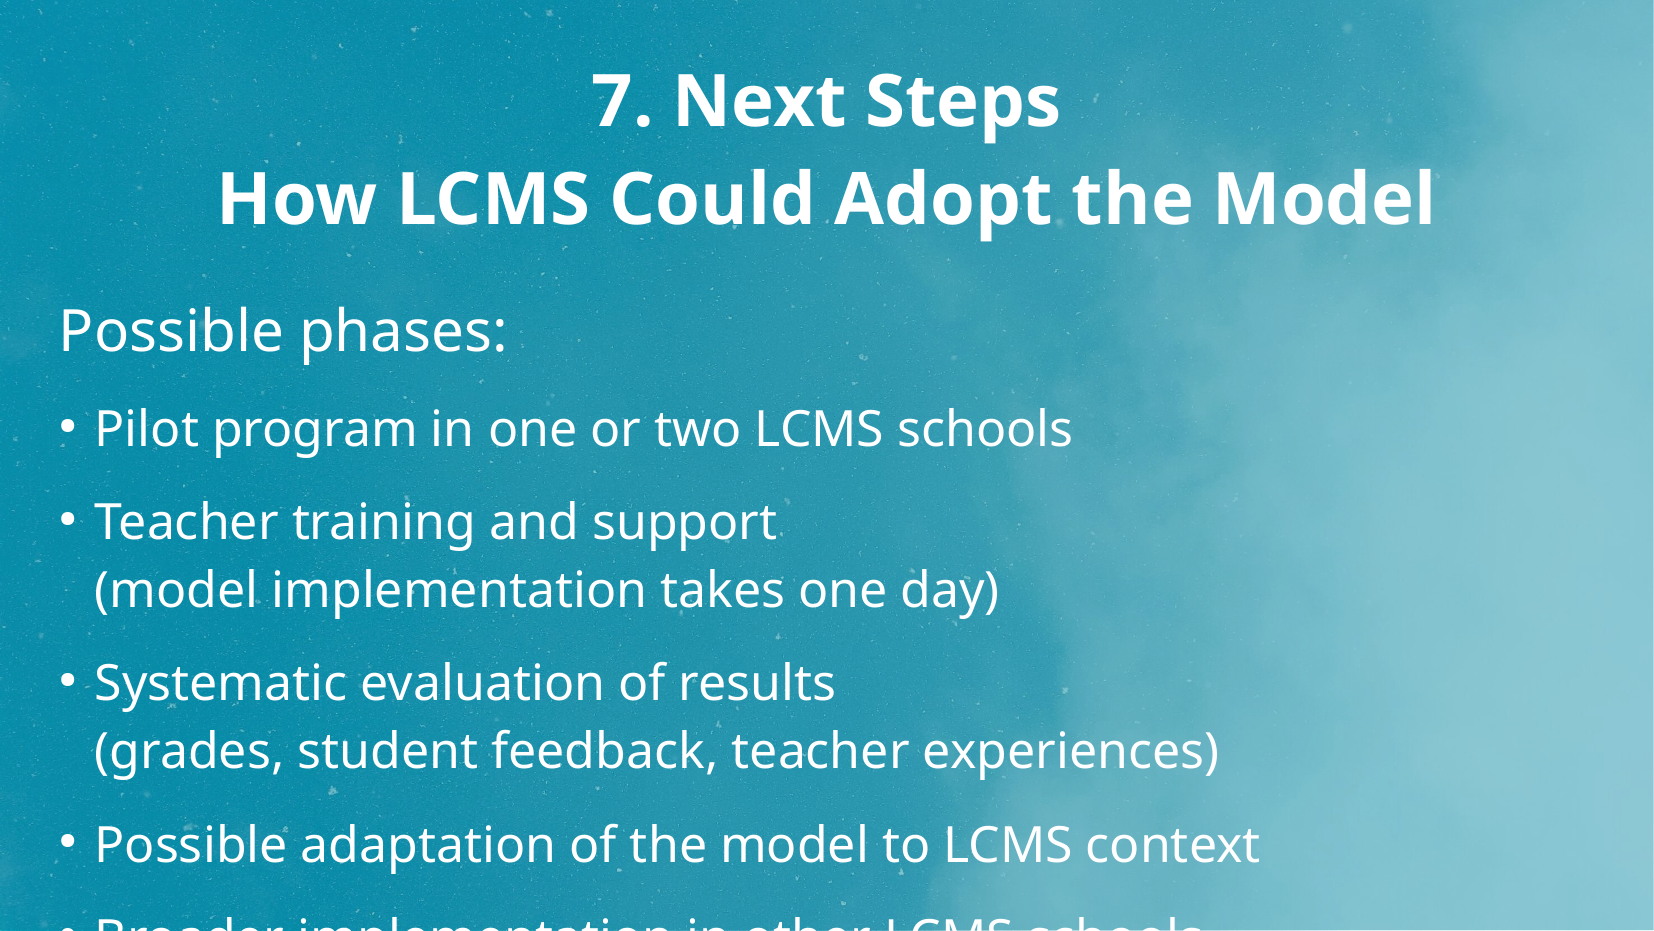

# 7. Next Steps How LCMS Could Adopt the Model
Possible phases:
Pilot program in one or two LCMS schools
Teacher training and support
(model implementation takes one day)
Systematic evaluation of results
(grades, student feedback, teacher experiences)
Possible adaptation of the model to LCMS context
Broader implementation in other LCMS schools